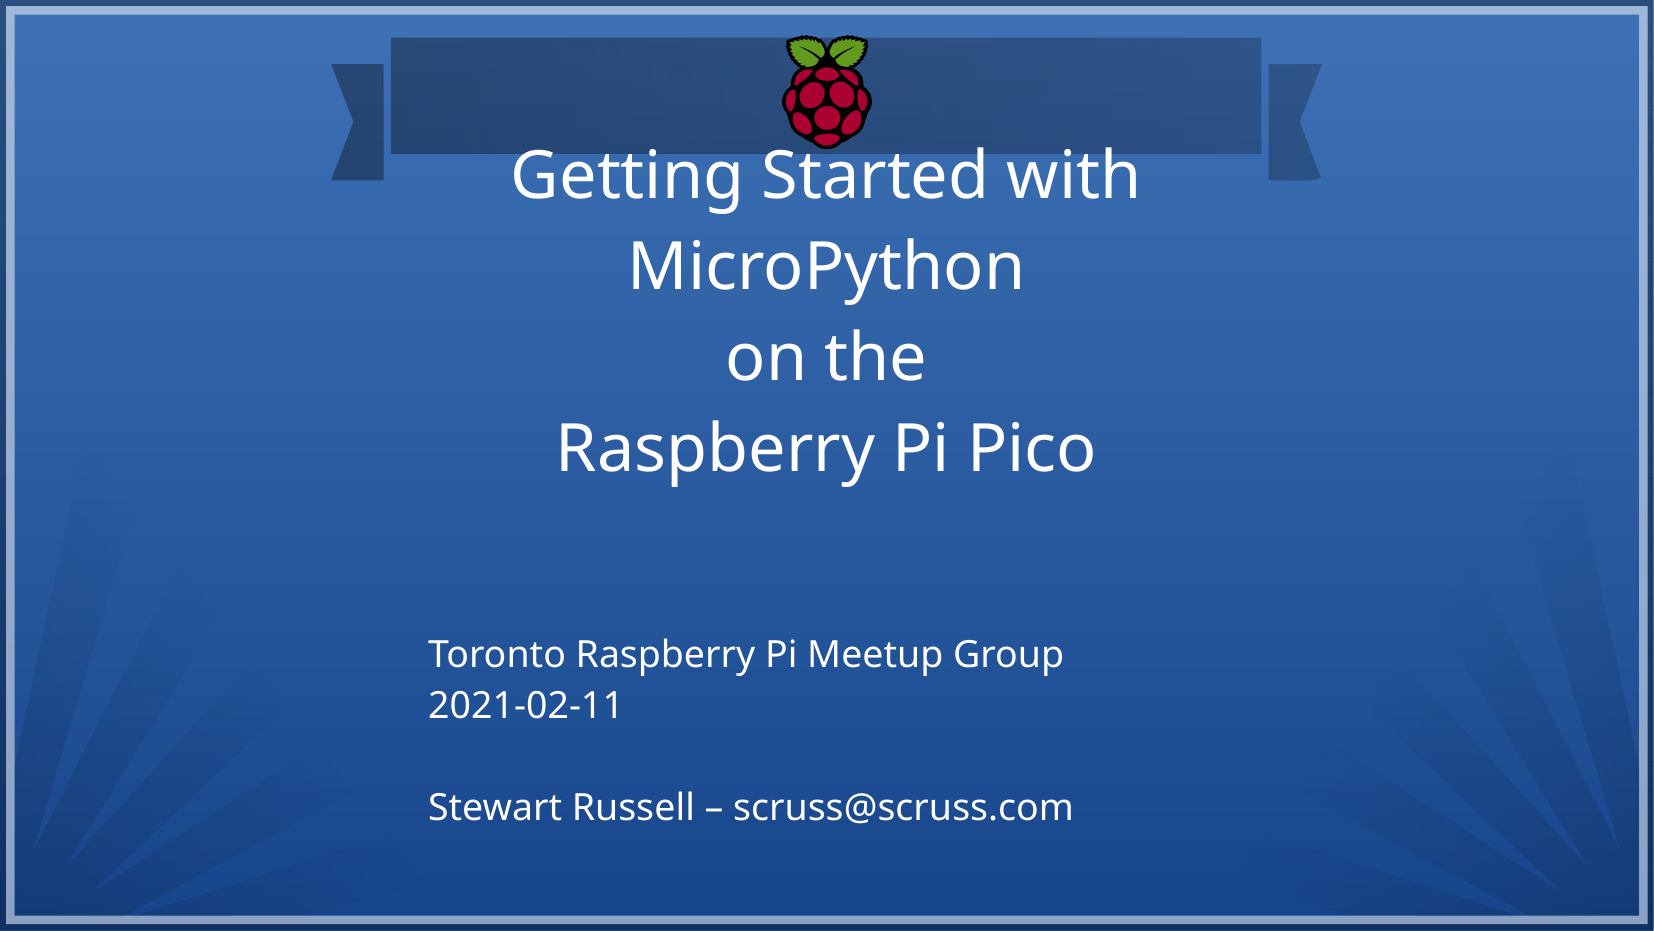

# Getting Started with MicroPython
on the
Raspberry Pi Pico
Toronto Raspberry Pi Meetup Group
2021-02-11
Stewart Russell – scruss@scruss.com